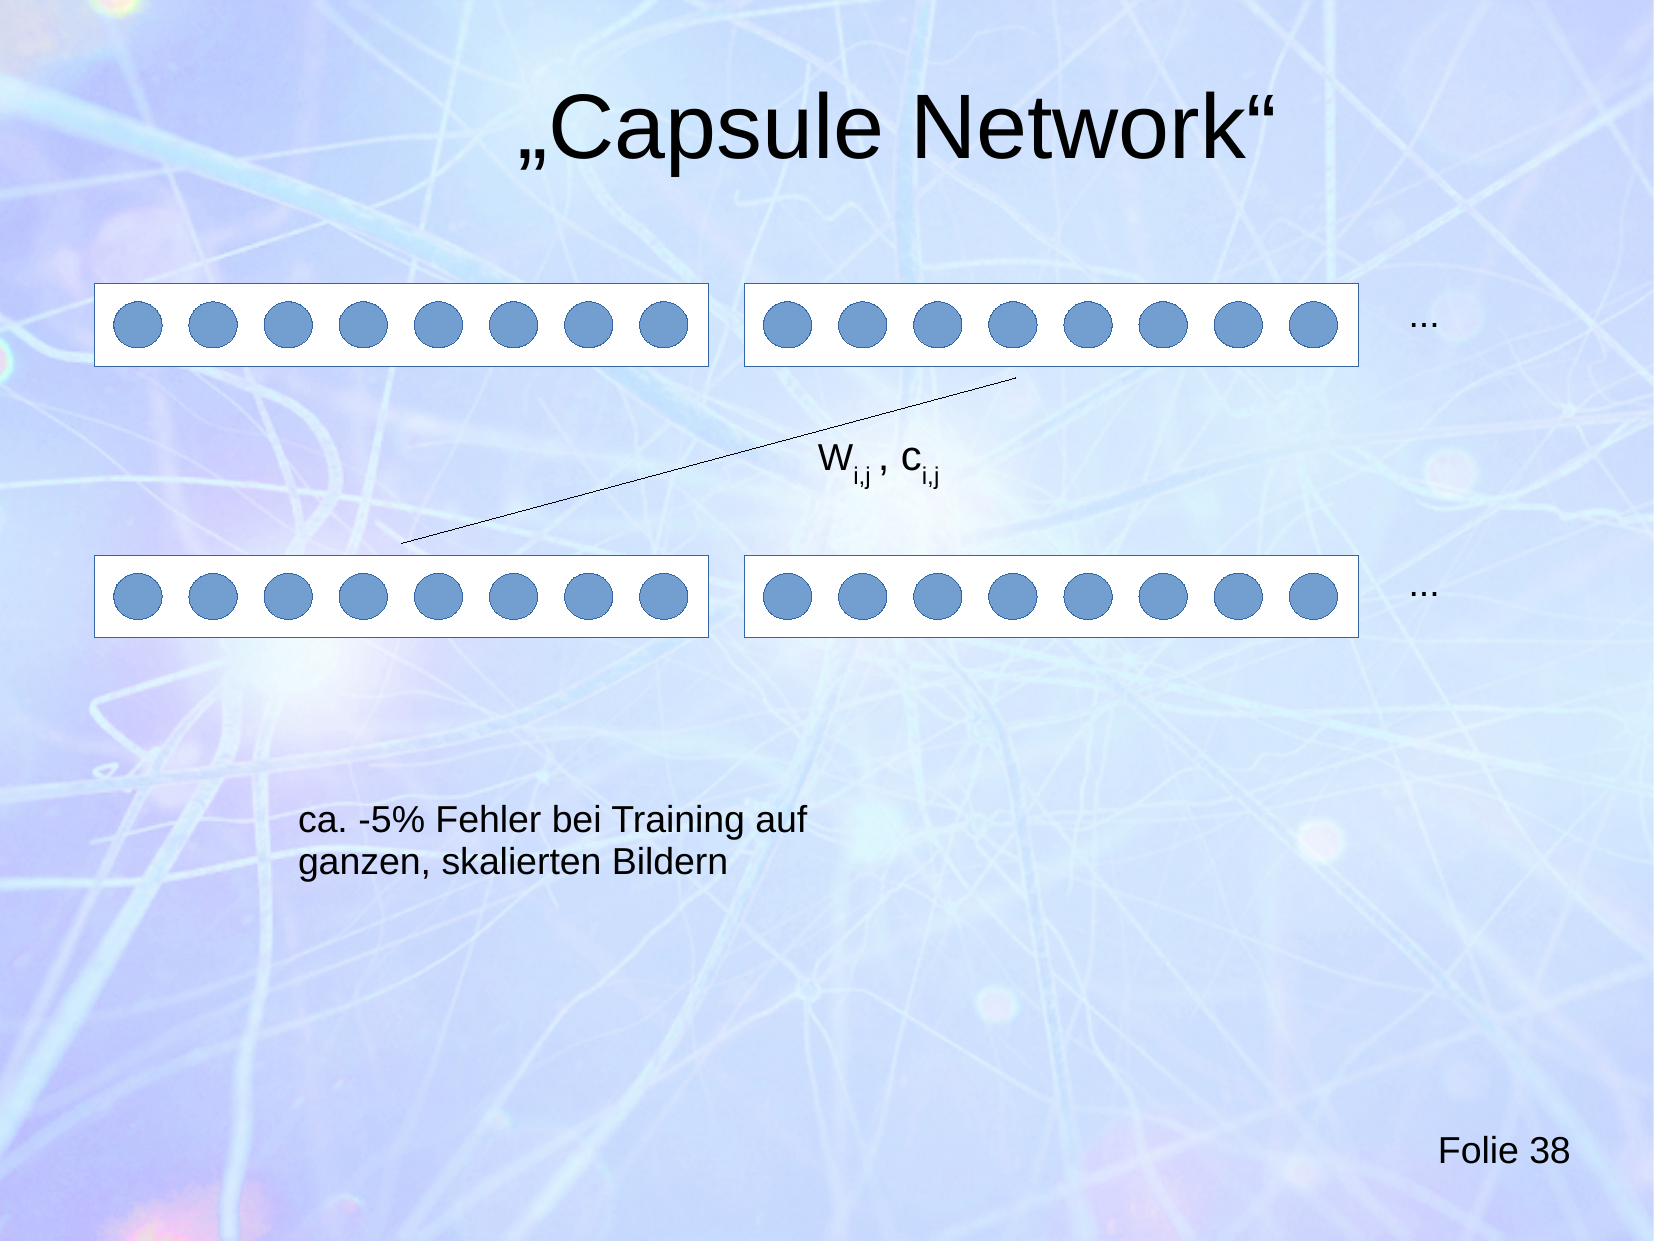

# „Capsule Network“
...
Wi,j , ci,j
...
ca. -5% Fehler bei Training auf ganzen, skalierten Bildern
38